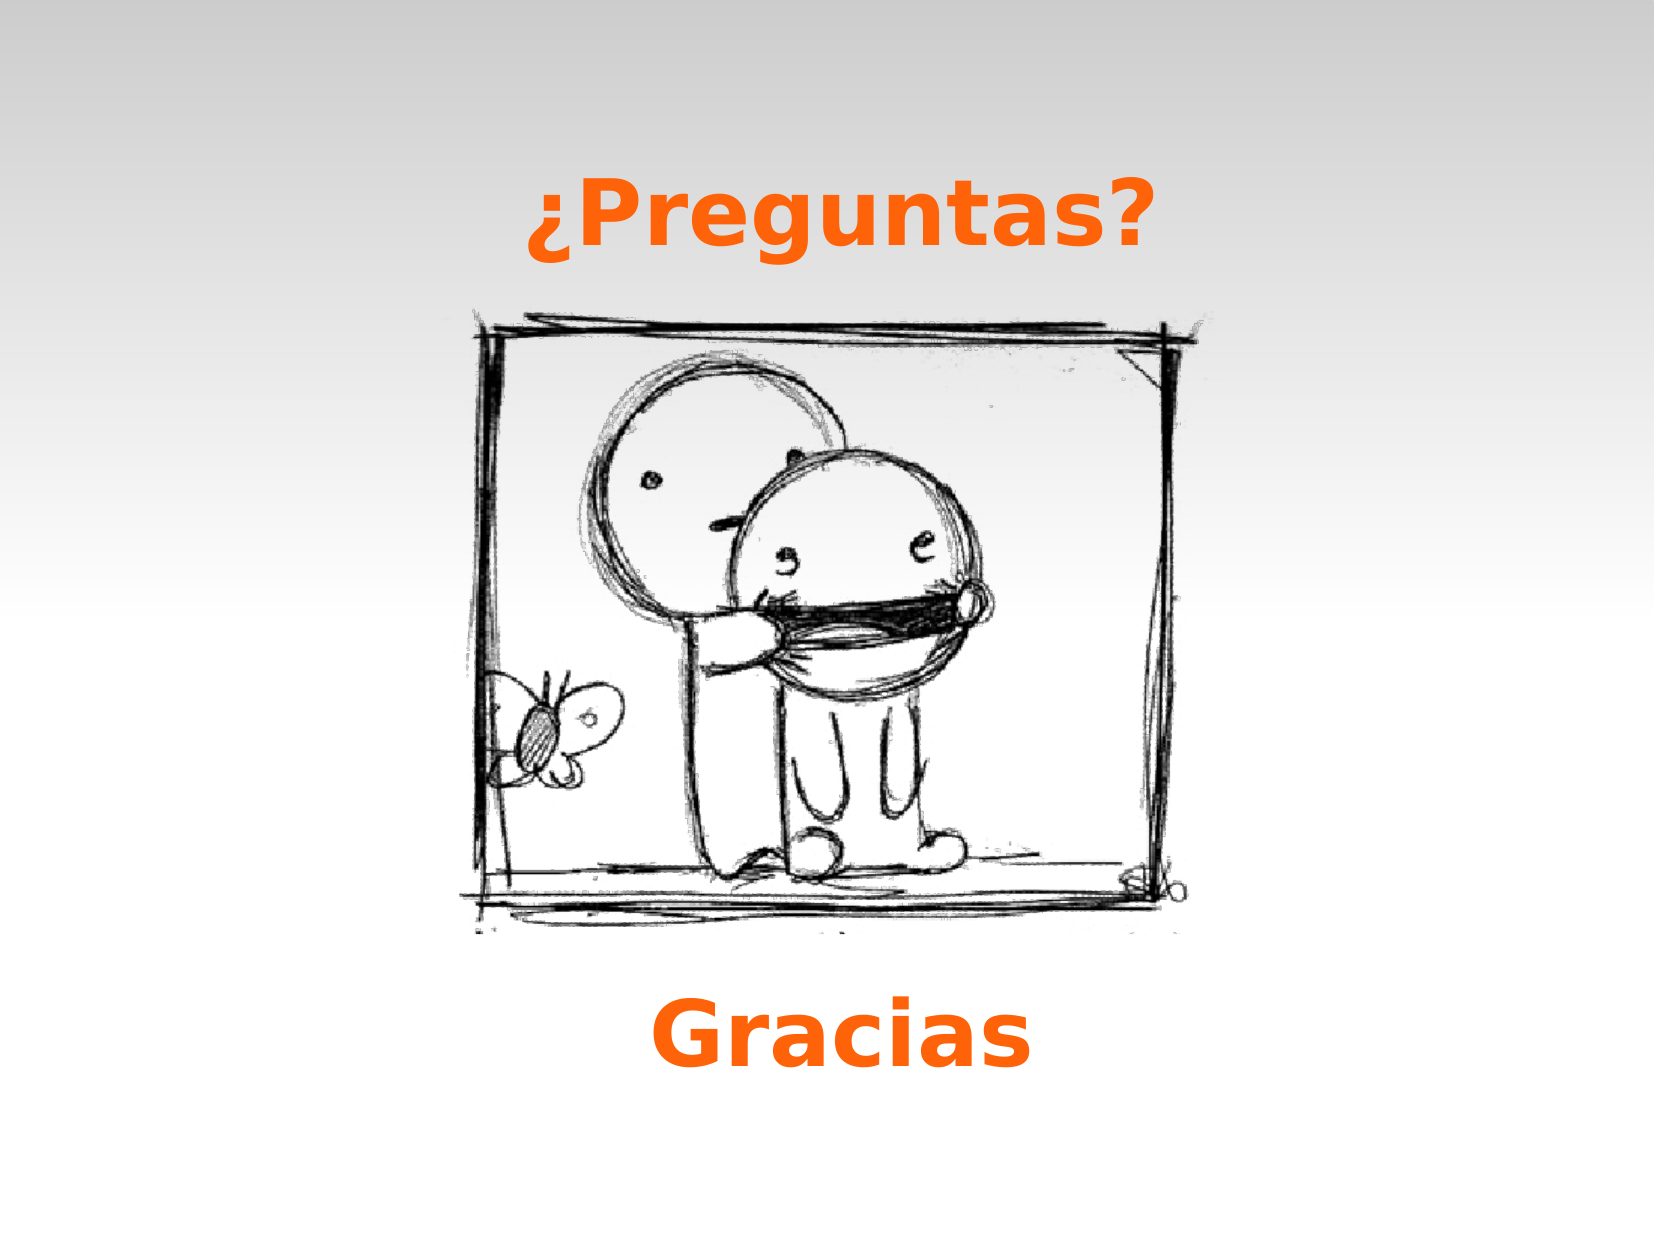

# ¿Preguntas?
Gracias
GdT Sanidad - Taller en Defensa de la Sanidad Pública
61